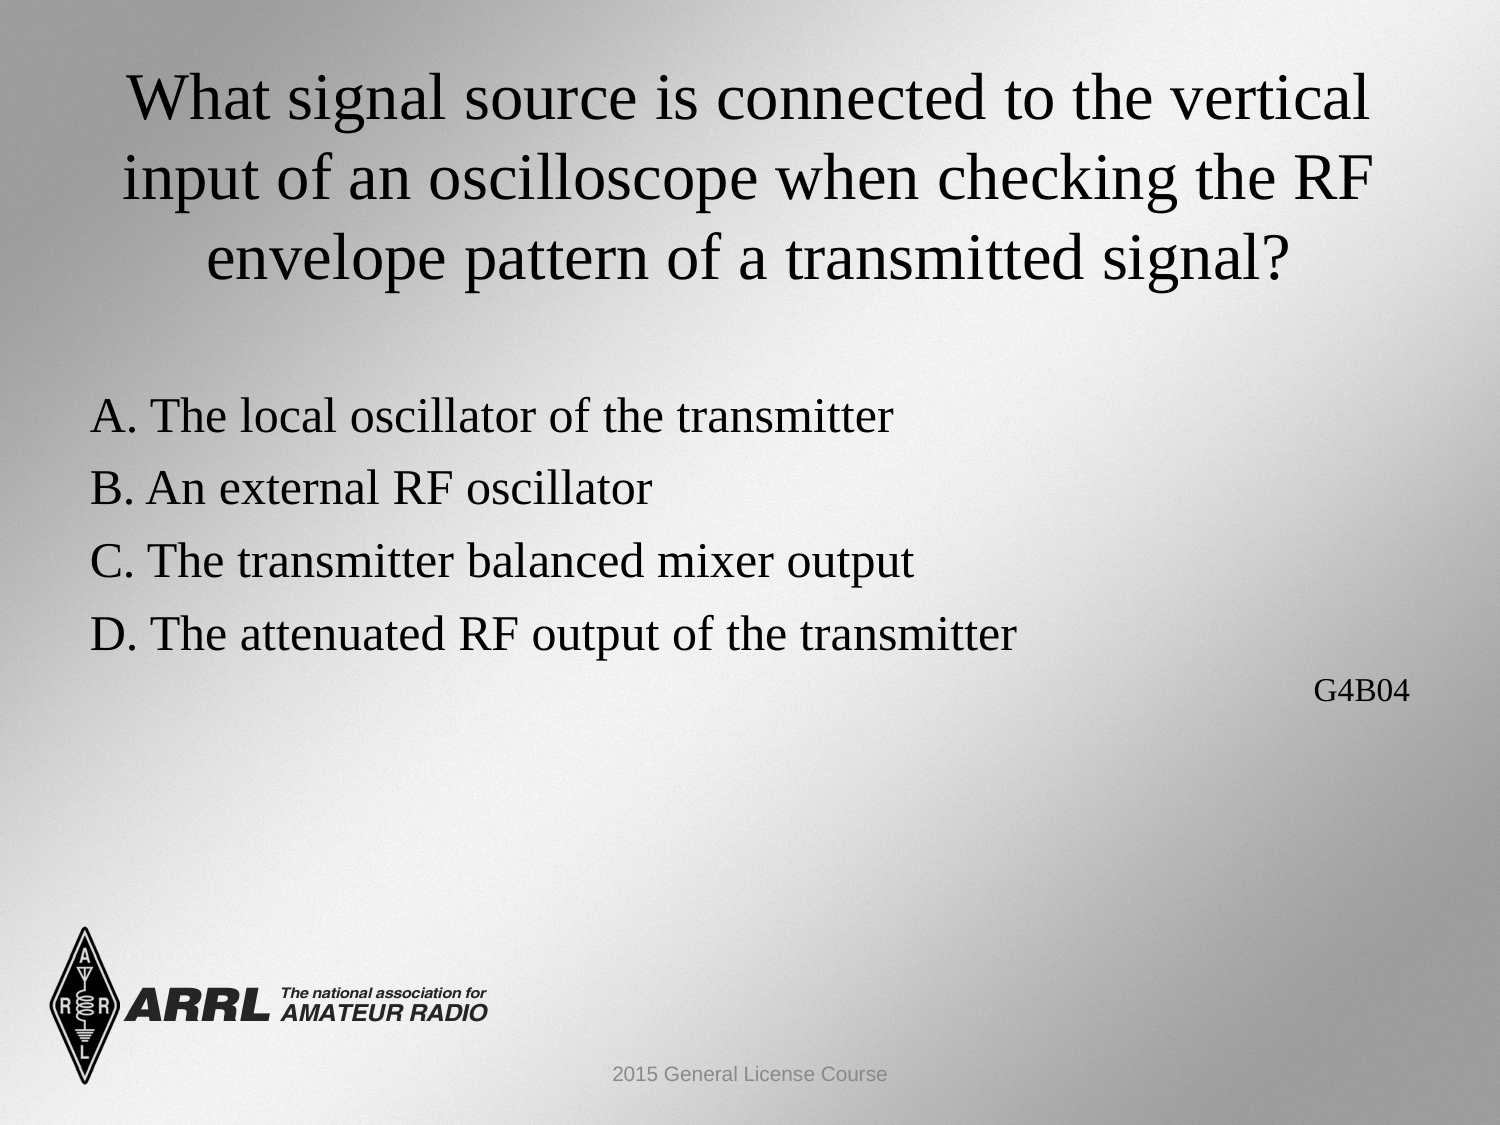

# What signal source is connected to the vertical input of an oscilloscope when checking the RF envelope pattern of a transmitted signal?
A. The local oscillator of the transmitter
B. An external RF oscillator
C. The transmitter balanced mixer output
D. The attenuated RF output of the transmitter
 G4B04
2015 General License Course